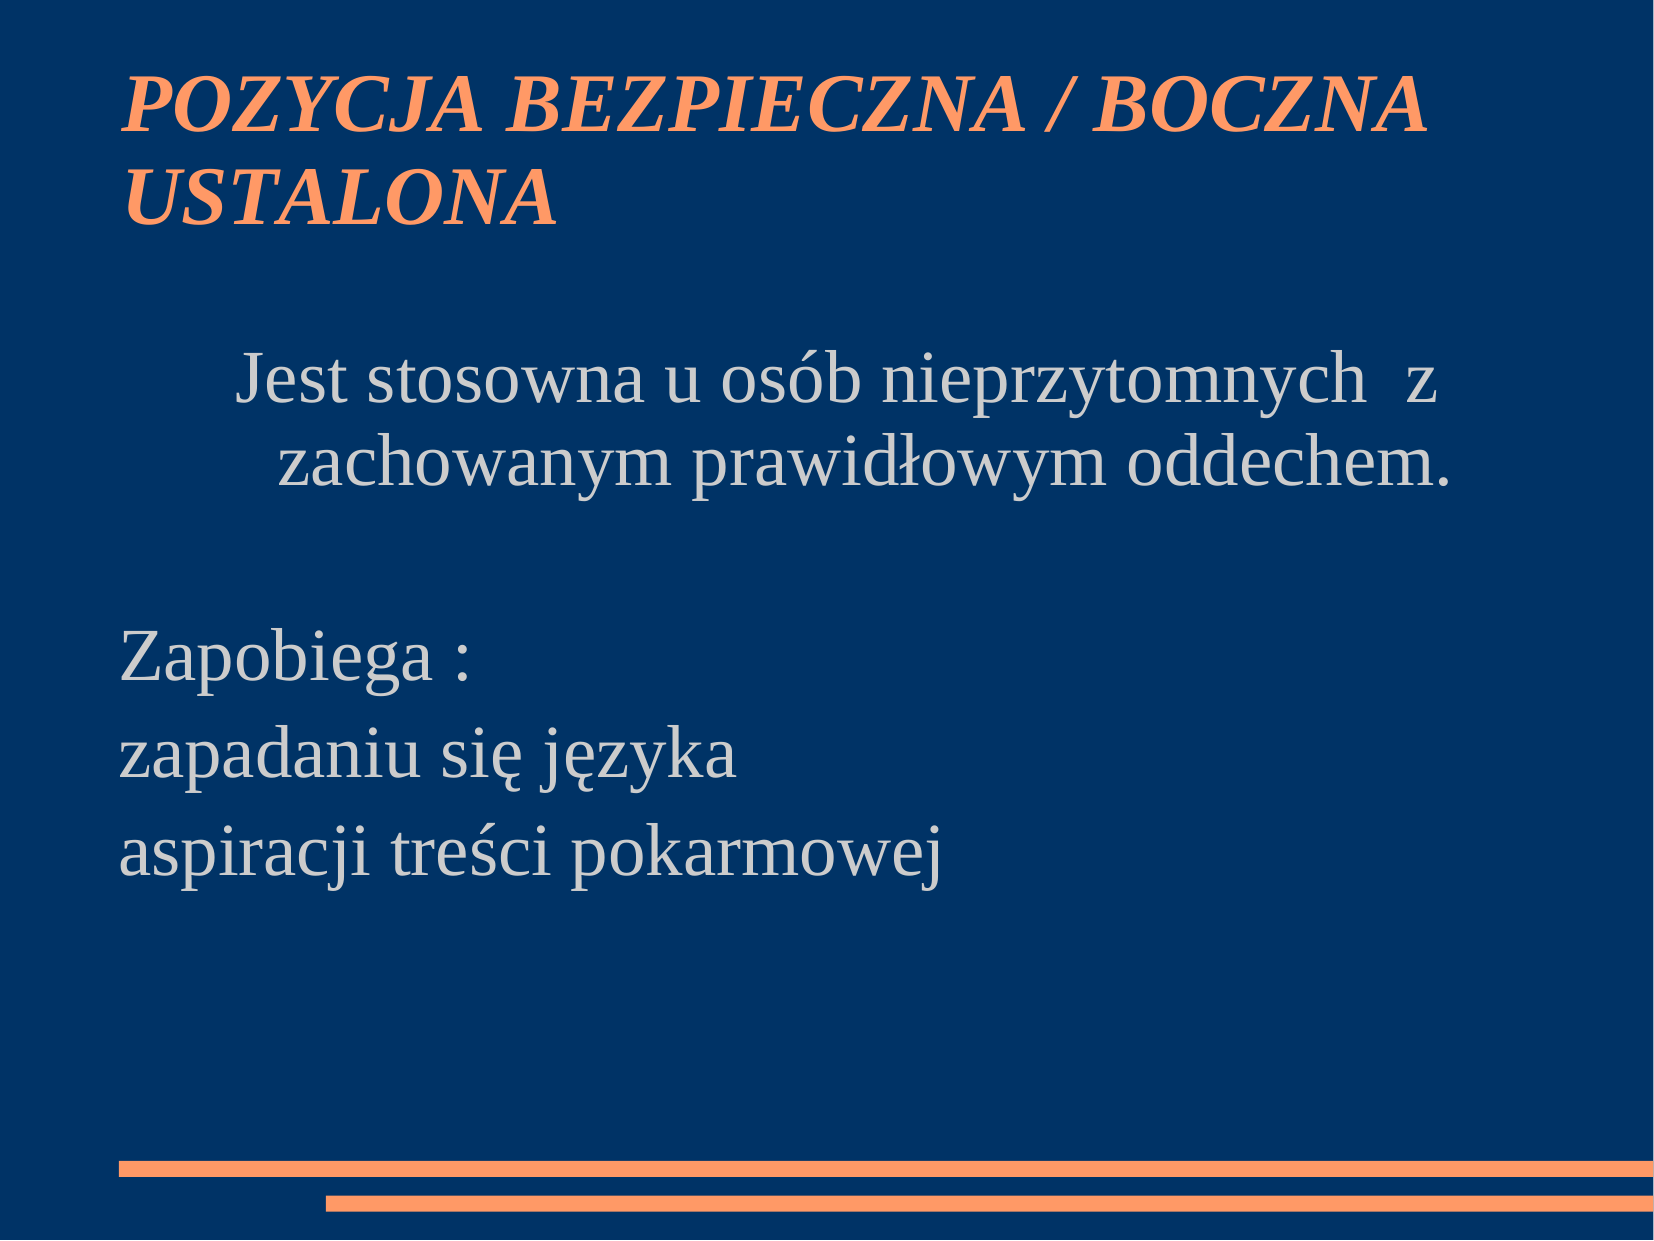

# POZYCJA BEZPIECZNA / BOCZNA USTALONA
Jest stosowna u osób nieprzytomnych z zachowanym prawidłowym oddechem.
Zapobiega :
zapadaniu się języka
aspiracji treści pokarmowej